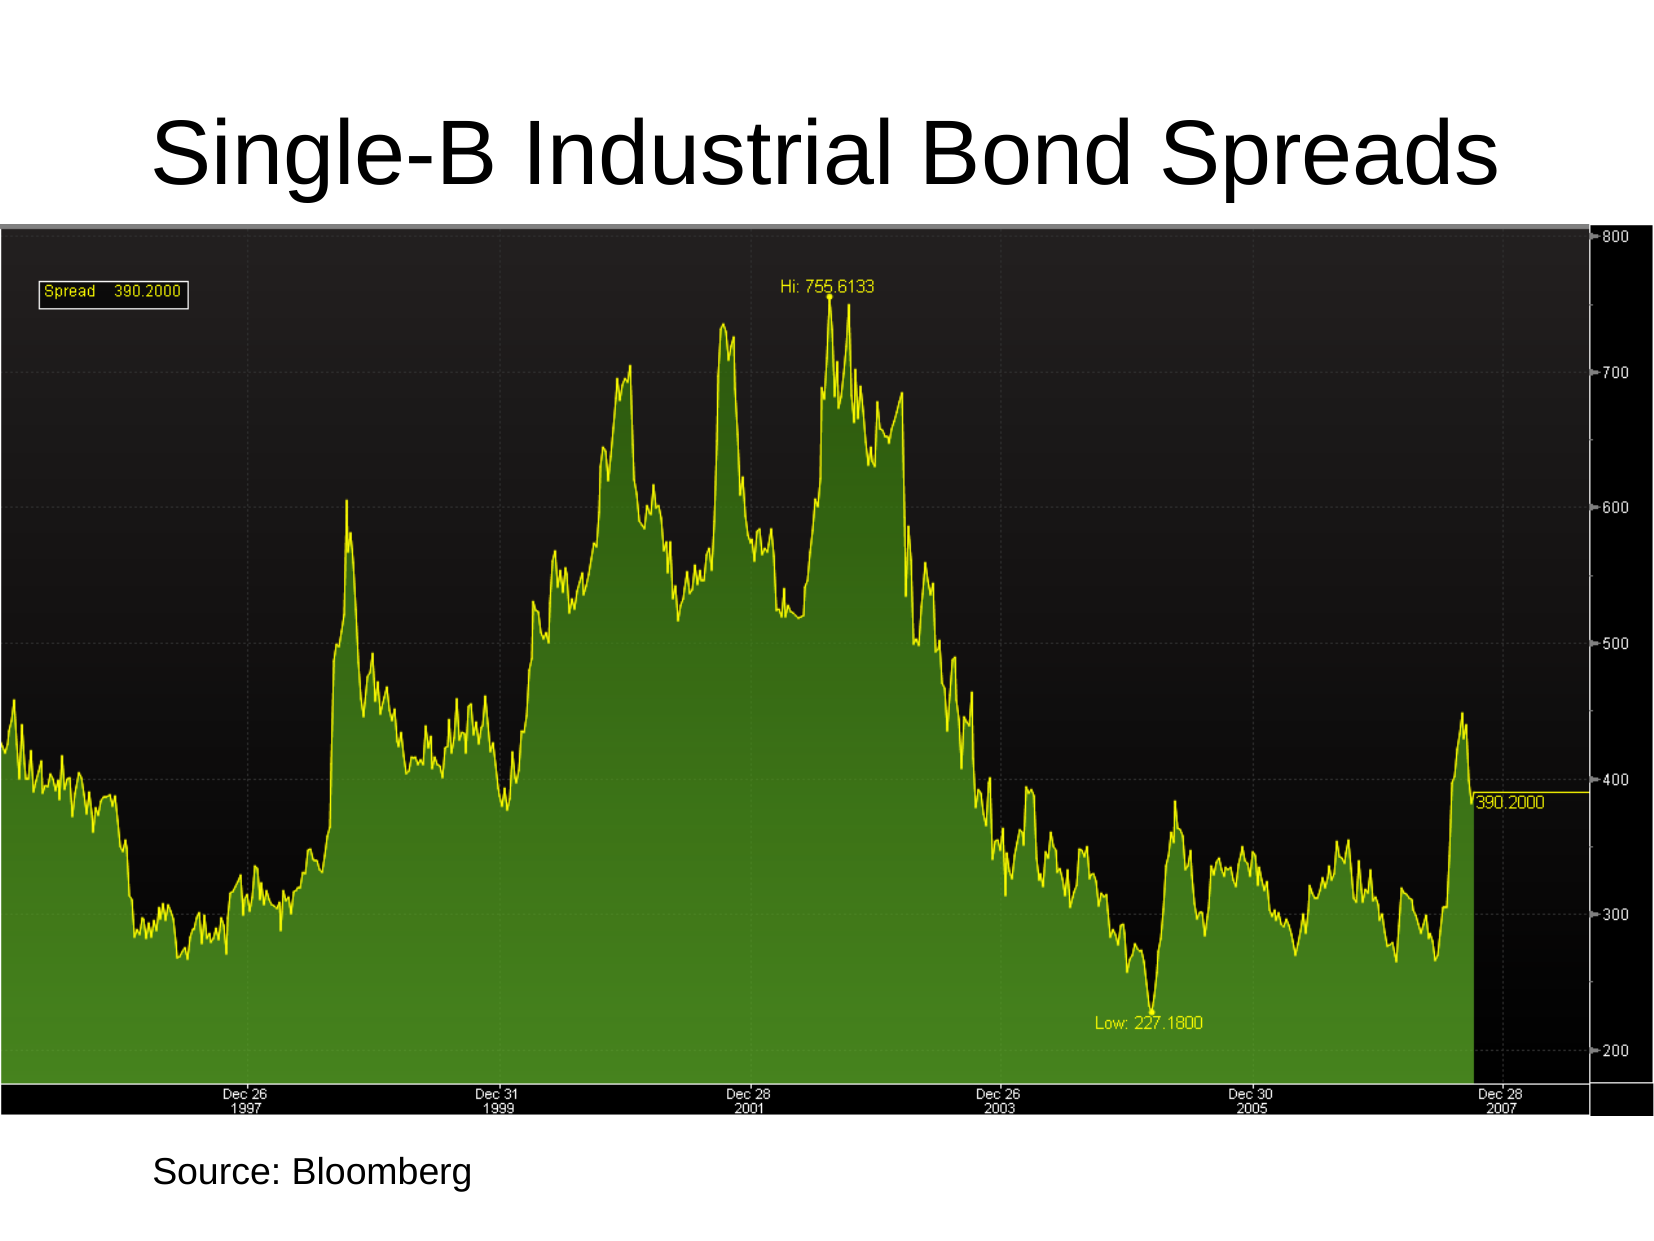

# Single-B Industrial Bond Spreads
Source: Bloomberg